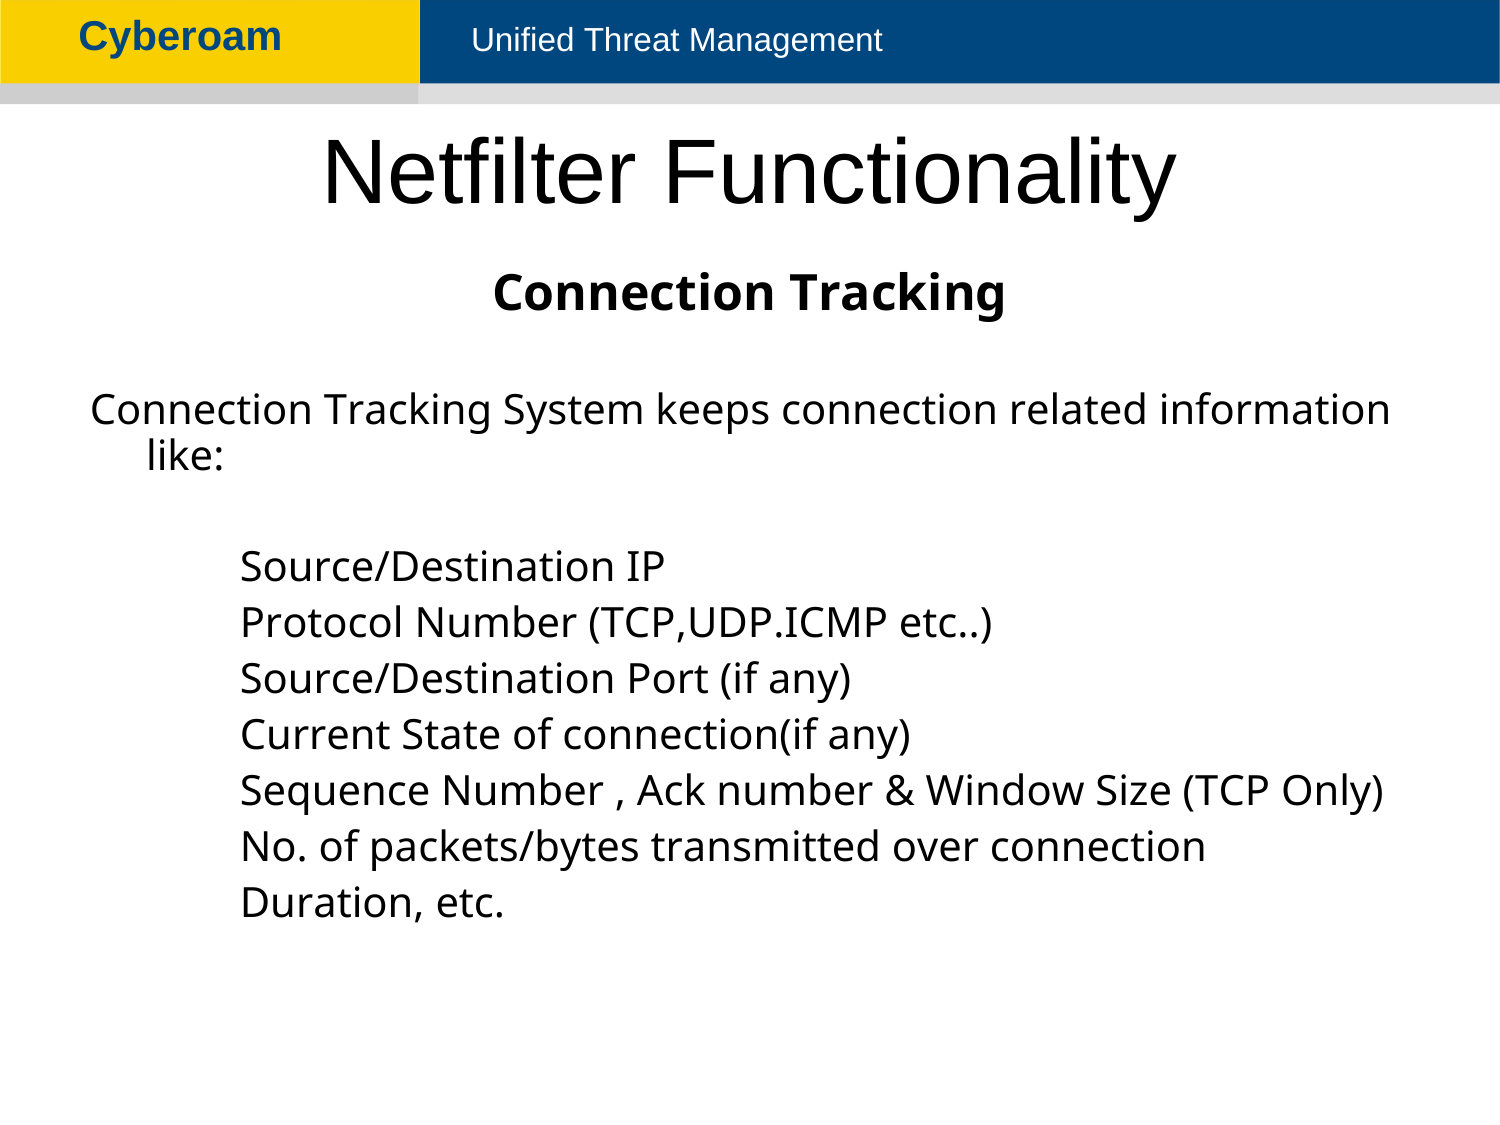

# Netfilter Functionality
Connection Tracking
Connection Tracking System keeps connection related information like:
		Source/Destination IP
		Protocol Number (TCP,UDP.ICMP etc..)
		Source/Destination Port (if any)
		Current State of connection(if any)
		Sequence Number , Ack number & Window Size (TCP Only)
		No. of packets/bytes transmitted over connection
		Duration, etc.